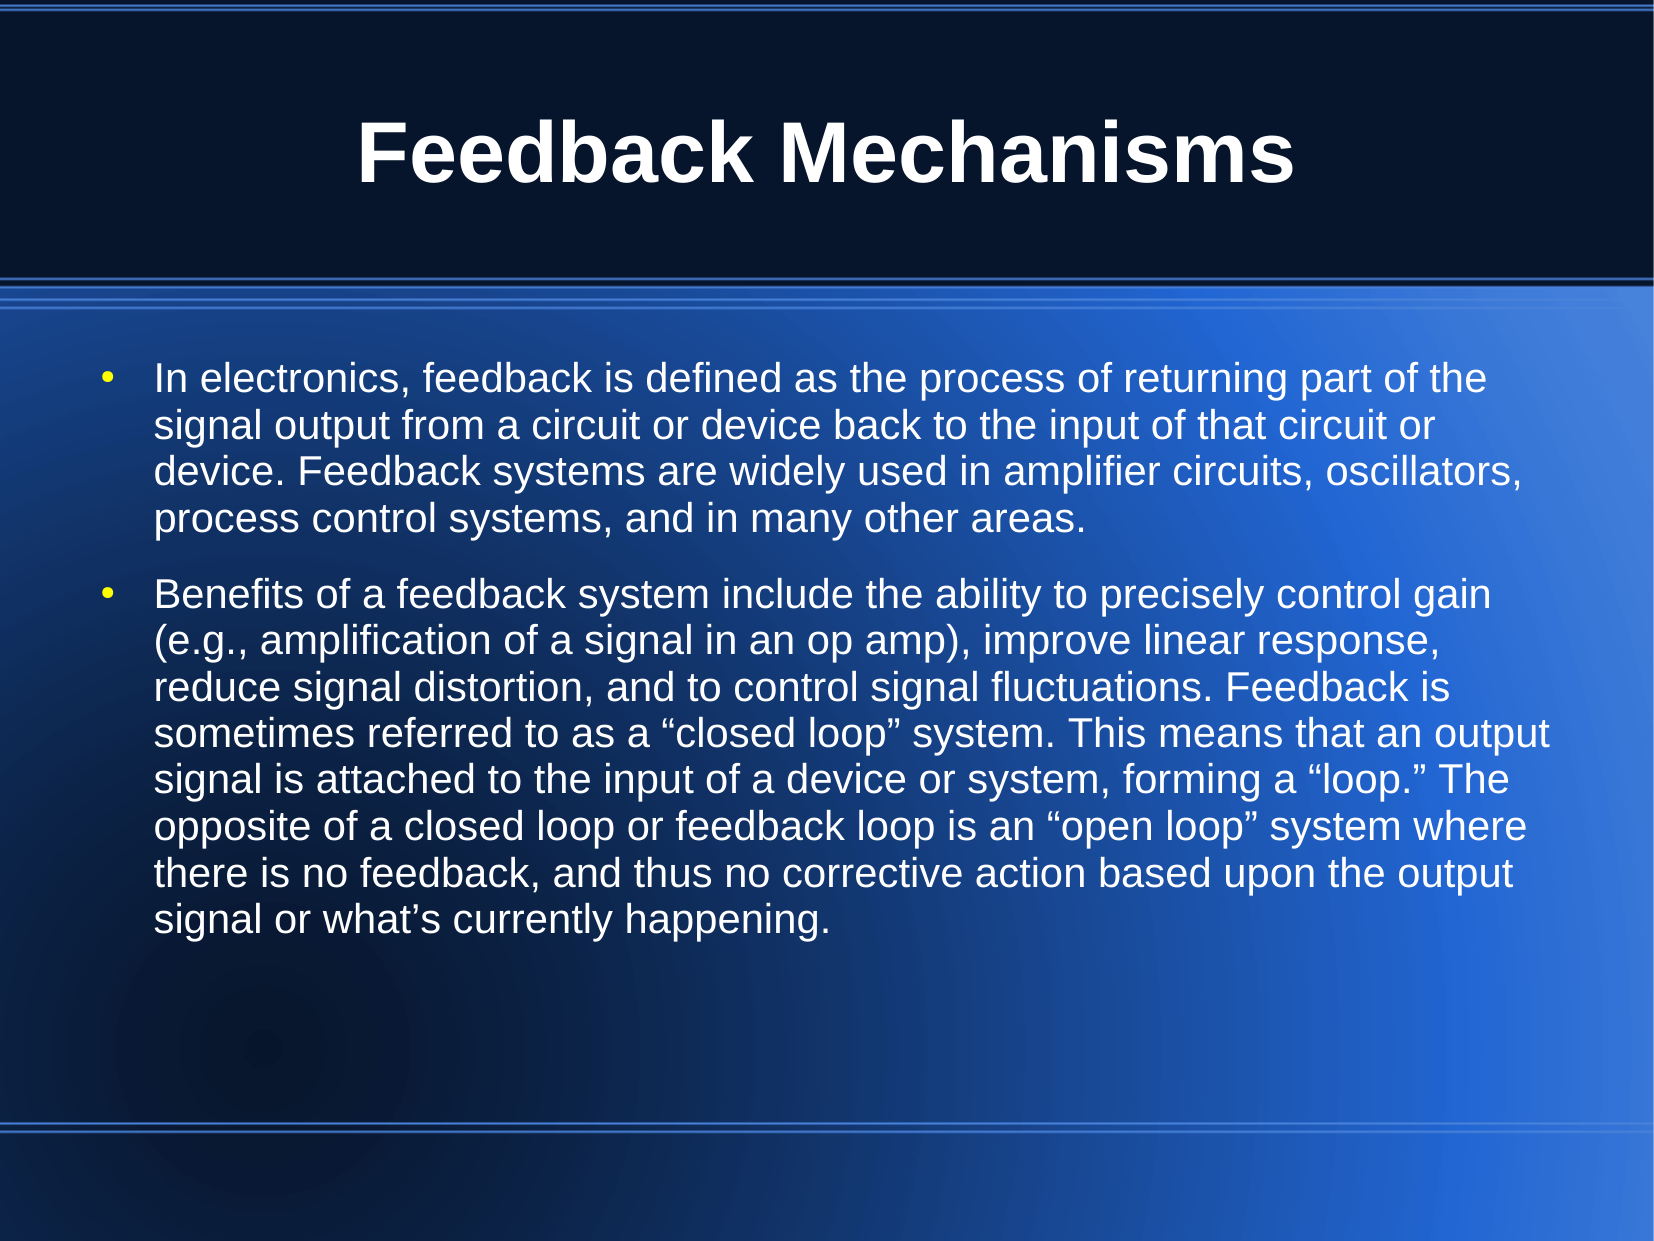

# Feedback Mechanisms
In electronics, feedback is defined as the process of returning part of the signal output from a circuit or device back to the input of that circuit or device. Feedback systems are widely used in amplifier circuits, oscillators, process control systems, and in many other areas.
Benefits of a feedback system include the ability to precisely control gain (e.g., amplification of a signal in an op amp), improve linear response, reduce signal distortion, and to control signal fluctuations. Feedback is sometimes referred to as a “closed loop” system. This means that an output signal is attached to the input of a device or system, forming a “loop.” The opposite of a closed loop or feedback loop is an “open loop” system where there is no feedback, and thus no corrective action based upon the output signal or what’s currently happening.